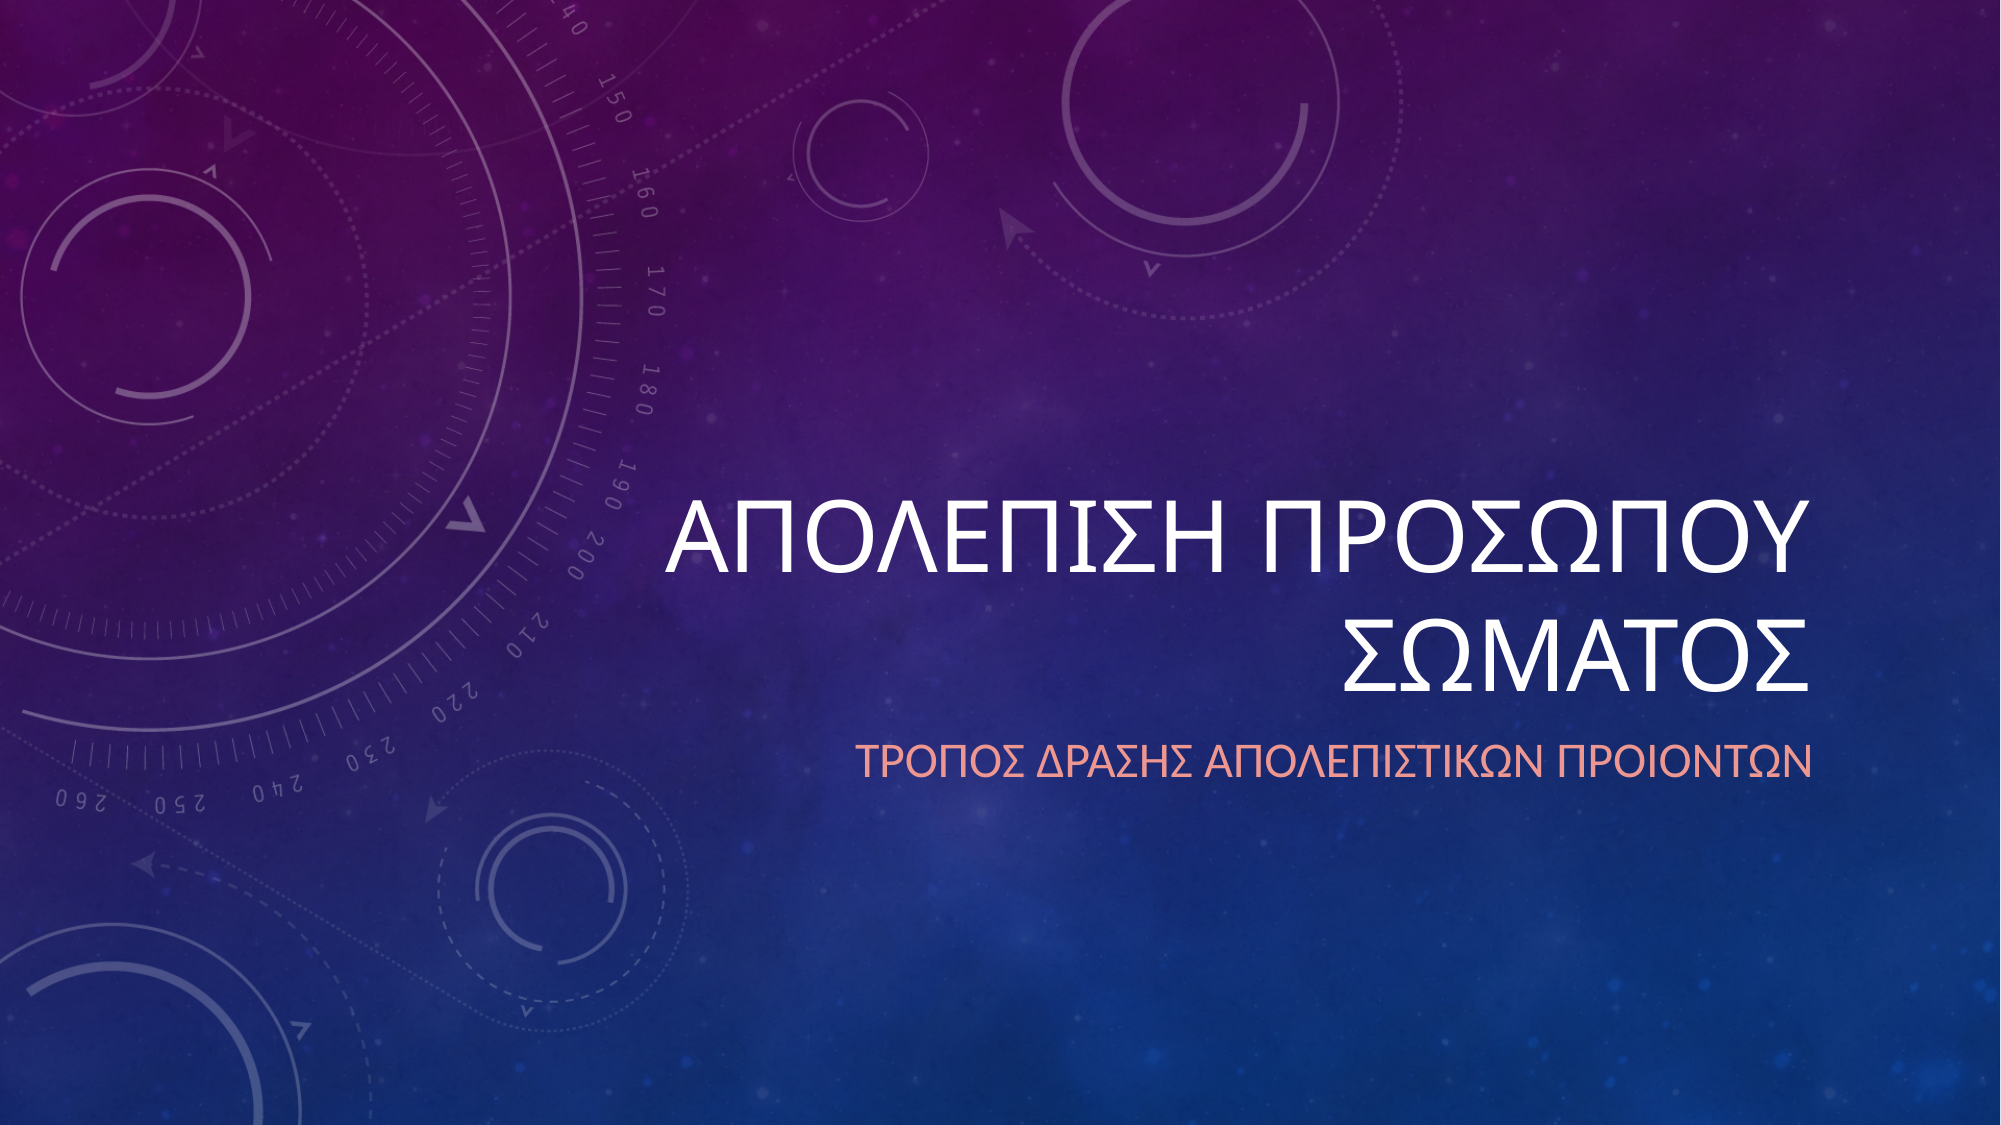

# ΑΠΟΛΕΠΙΣΗ ΠΡΟΣΩΠΟΥ ΣΩΜΑΤΟΣ
ΤΡΟΠΟΣ ΔΡΑΣΗΣ ΑΠΟΛΕΠΙΣΤΙΚΩΝ ΠΡΟΙΟΝΤΩΝ